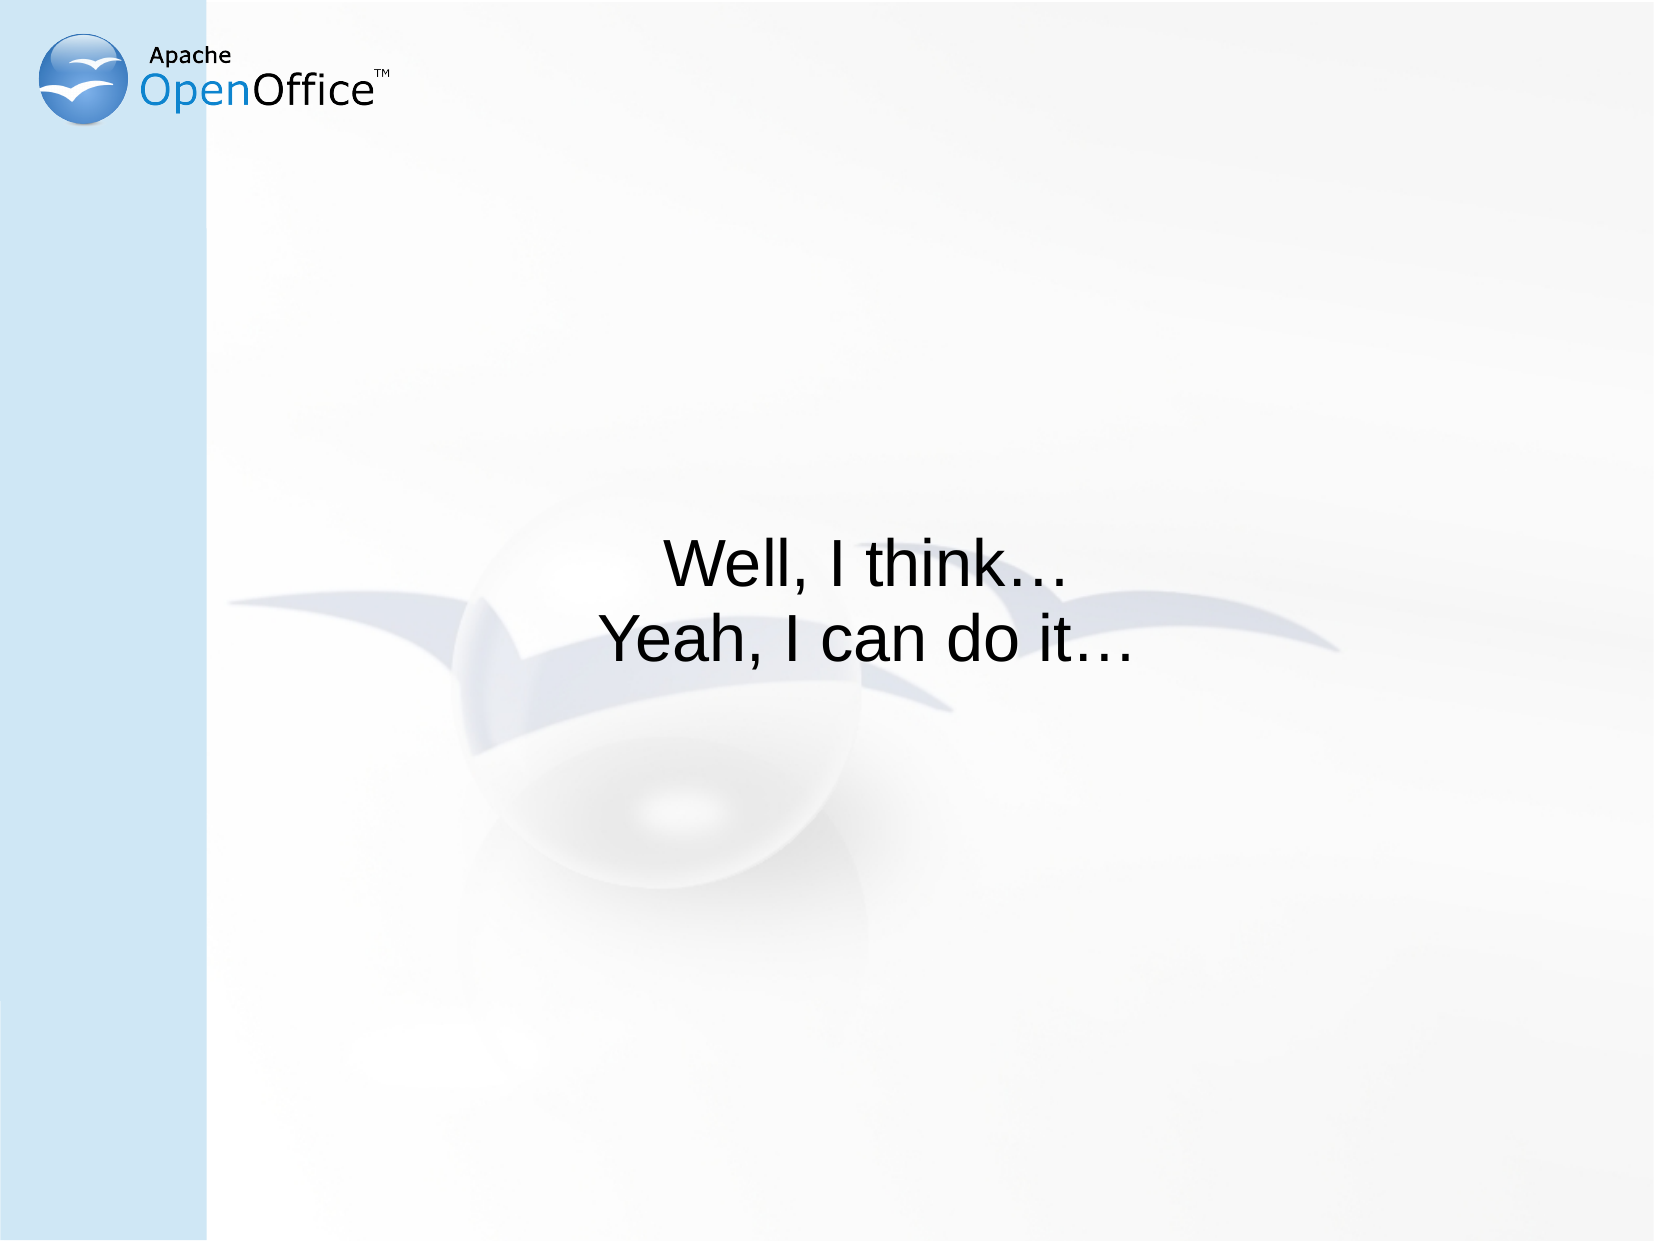

# Well, I think…
Yeah, I can do it…